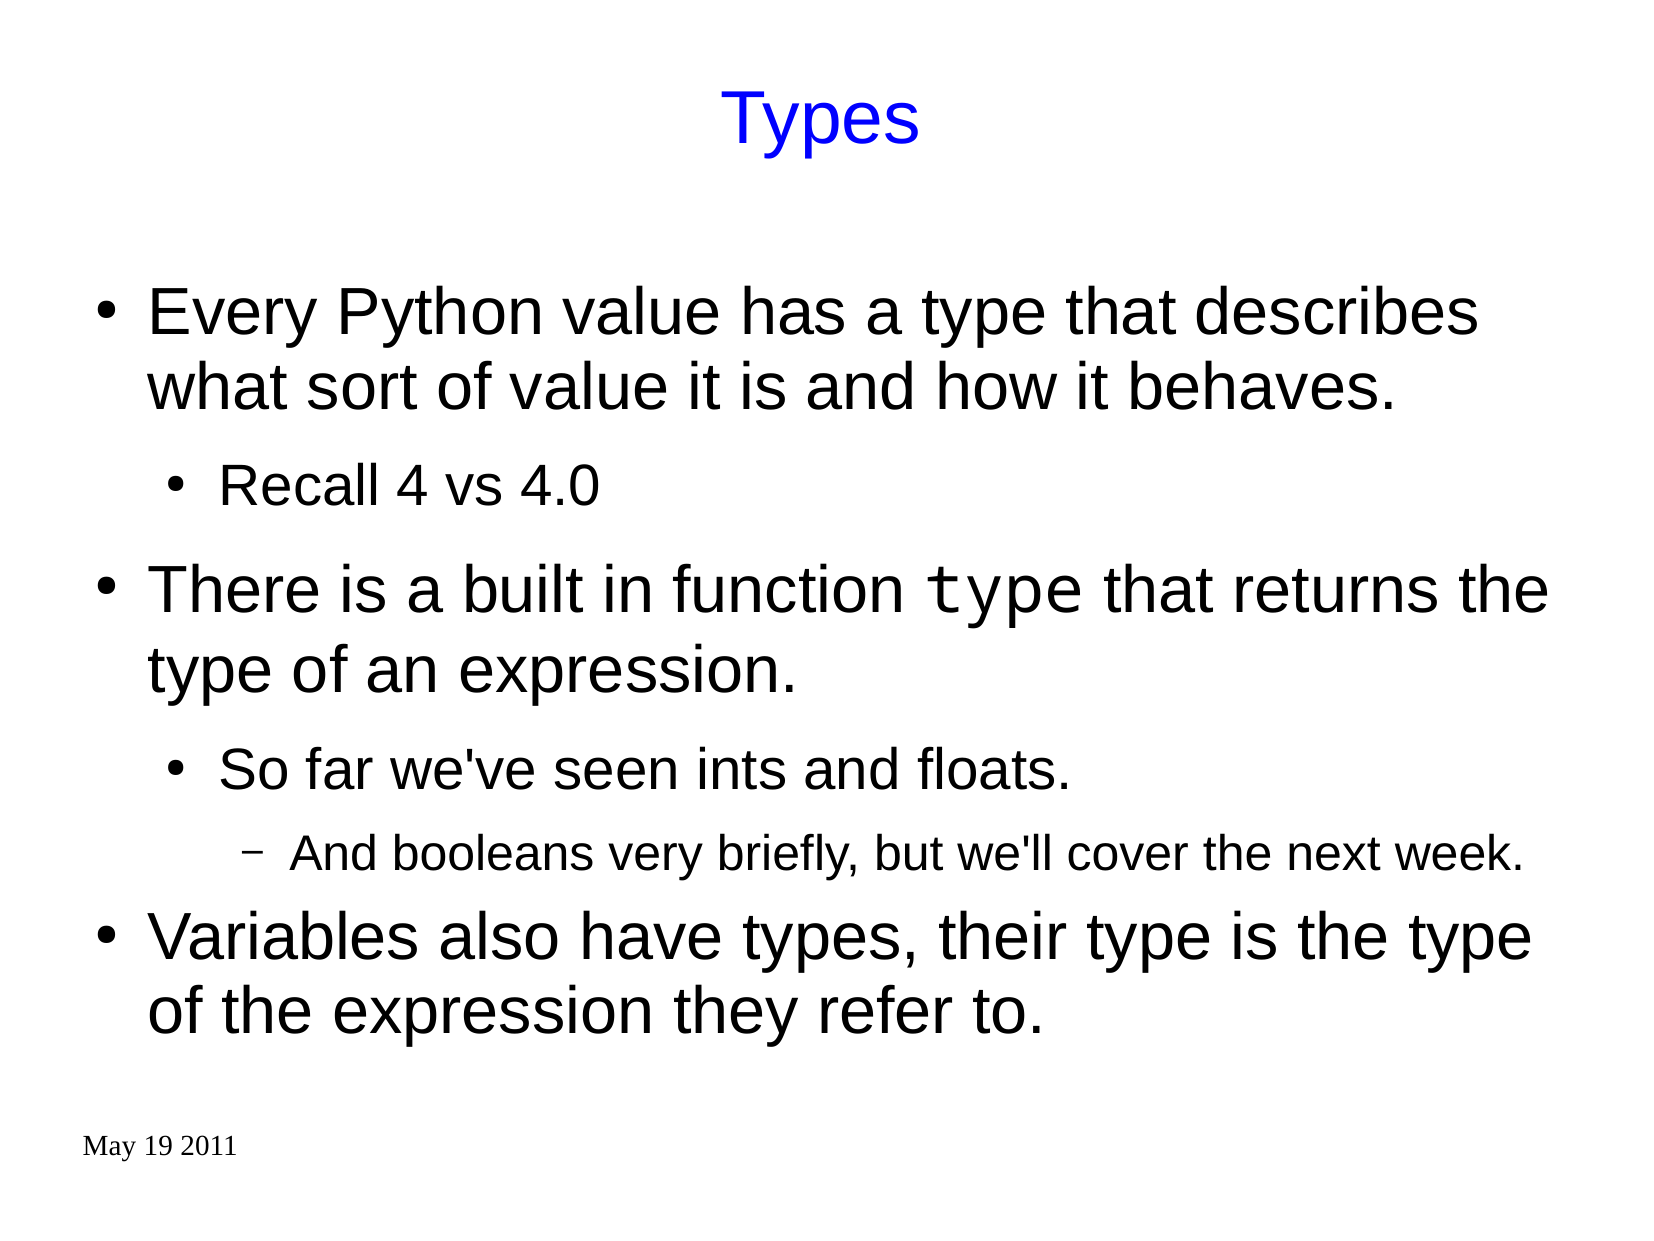

# Types
Every Python value has a type that describes what sort of value it is and how it behaves.
Recall 4 vs 4.0
There is a built in function type that returns the type of an expression.
So far we've seen ints and floats.
And booleans very briefly, but we'll cover the next week.
Variables also have types, their type is the type of the expression they refer to.
May 19 2011